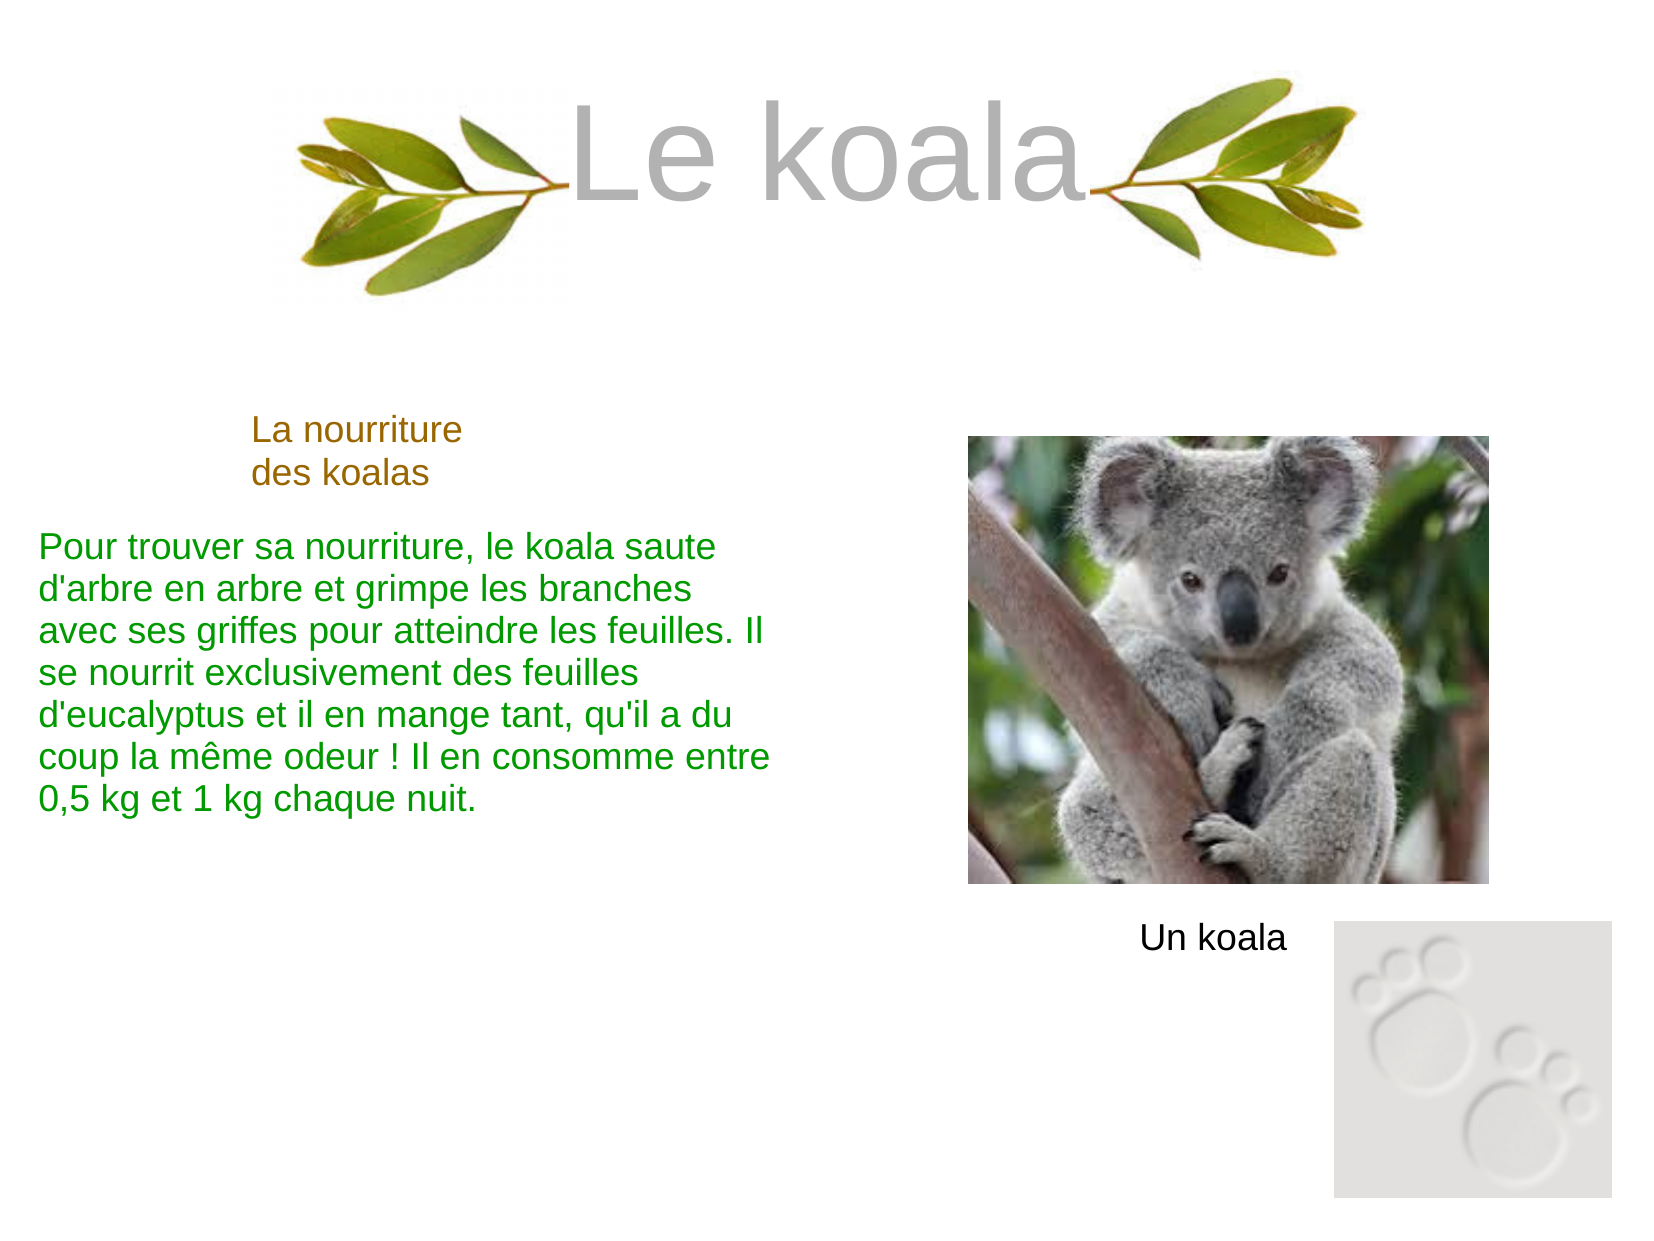

# Le koala
La nourriture
des koalas
Pour trouver sa nourriture, le koala saute d'arbre en arbre et grimpe les branches avec ses griffes pour atteindre les feuilles. Il se nourrit exclusivement des feuilles d'eucalyptus et il en mange tant, qu'il a du coup la même odeur ! Il en consomme entre 0,5 kg et 1 kg chaque nuit.
 Un koala